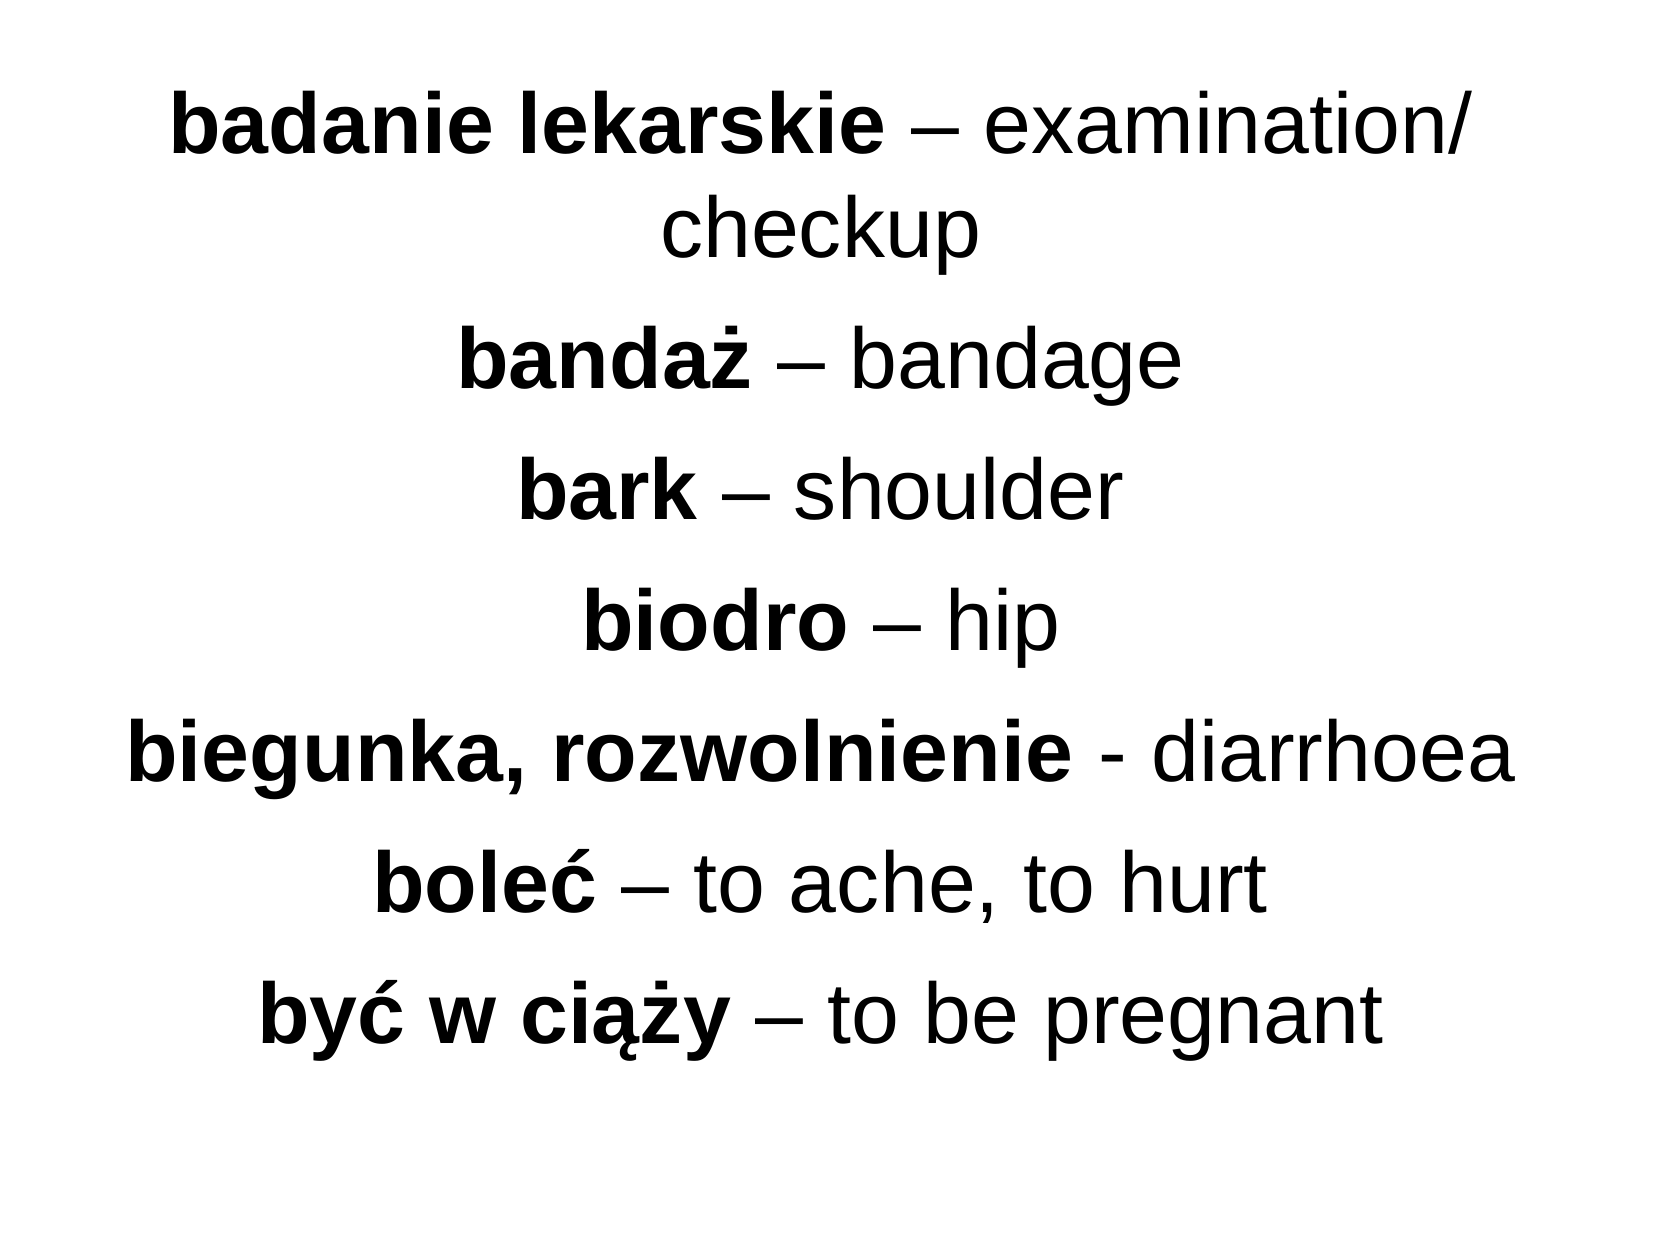

# badanie lekarskie – examination/ checkup
bandaż – bandage
bark – shoulder
biodro – hip
biegunka, rozwolnienie - diarrhoea
boleć – to ache, to hurt
być w ciąży – to be pregnant